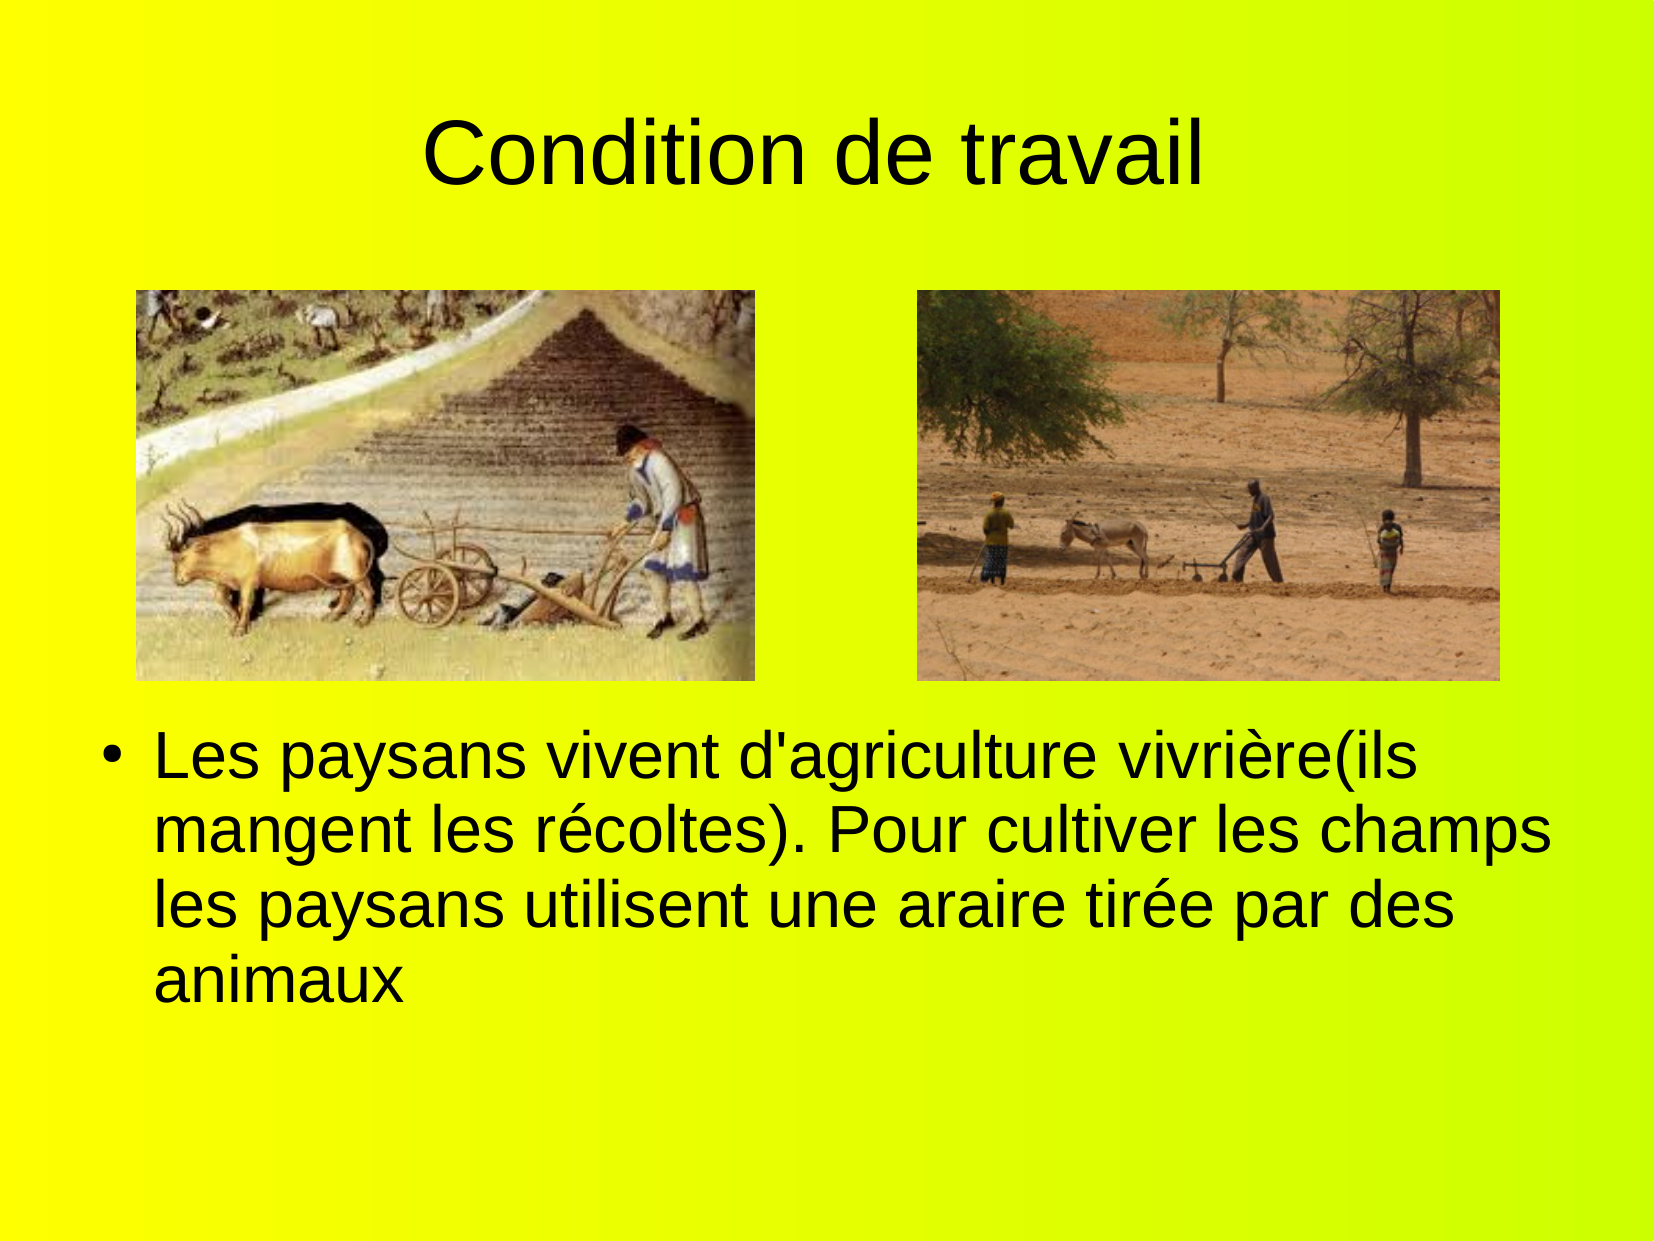

# Condition de travail
Les paysans vivent d'agriculture vivrière(ils mangent les récoltes). Pour cultiver les champs les paysans utilisent une araire tirée par des animaux